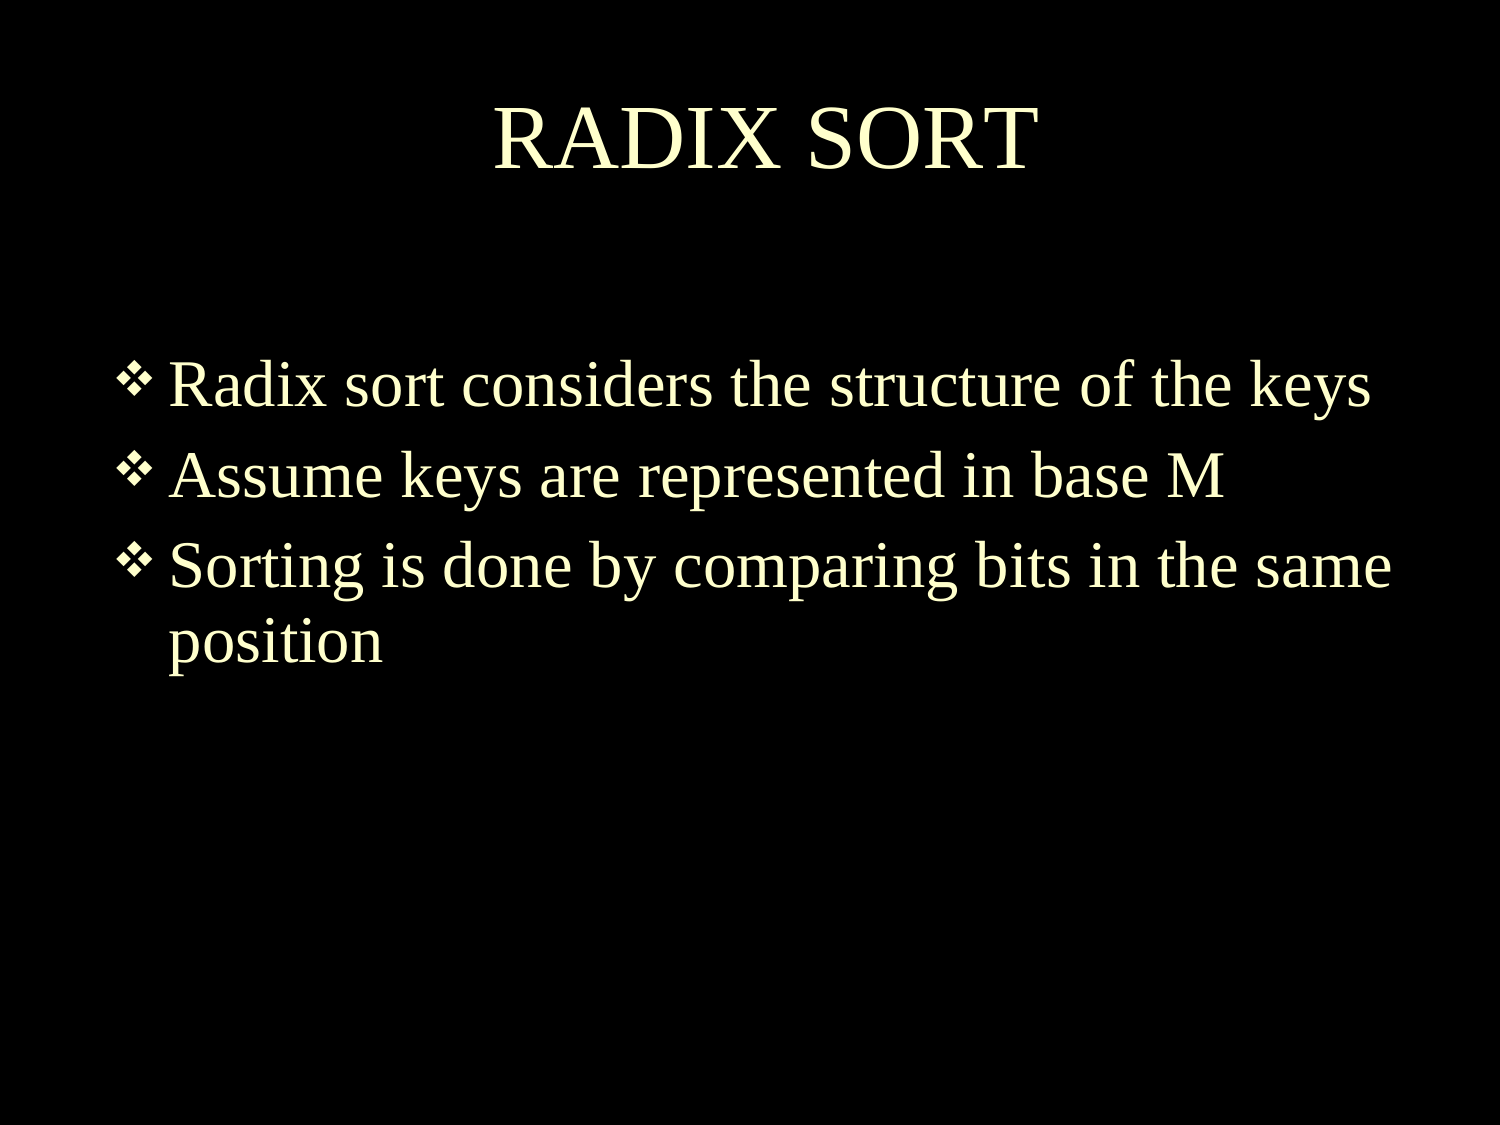

# RADIX SORT
Radix sort considers the structure of the keys
Assume keys are represented in base M
Sorting is done by comparing bits in the same position